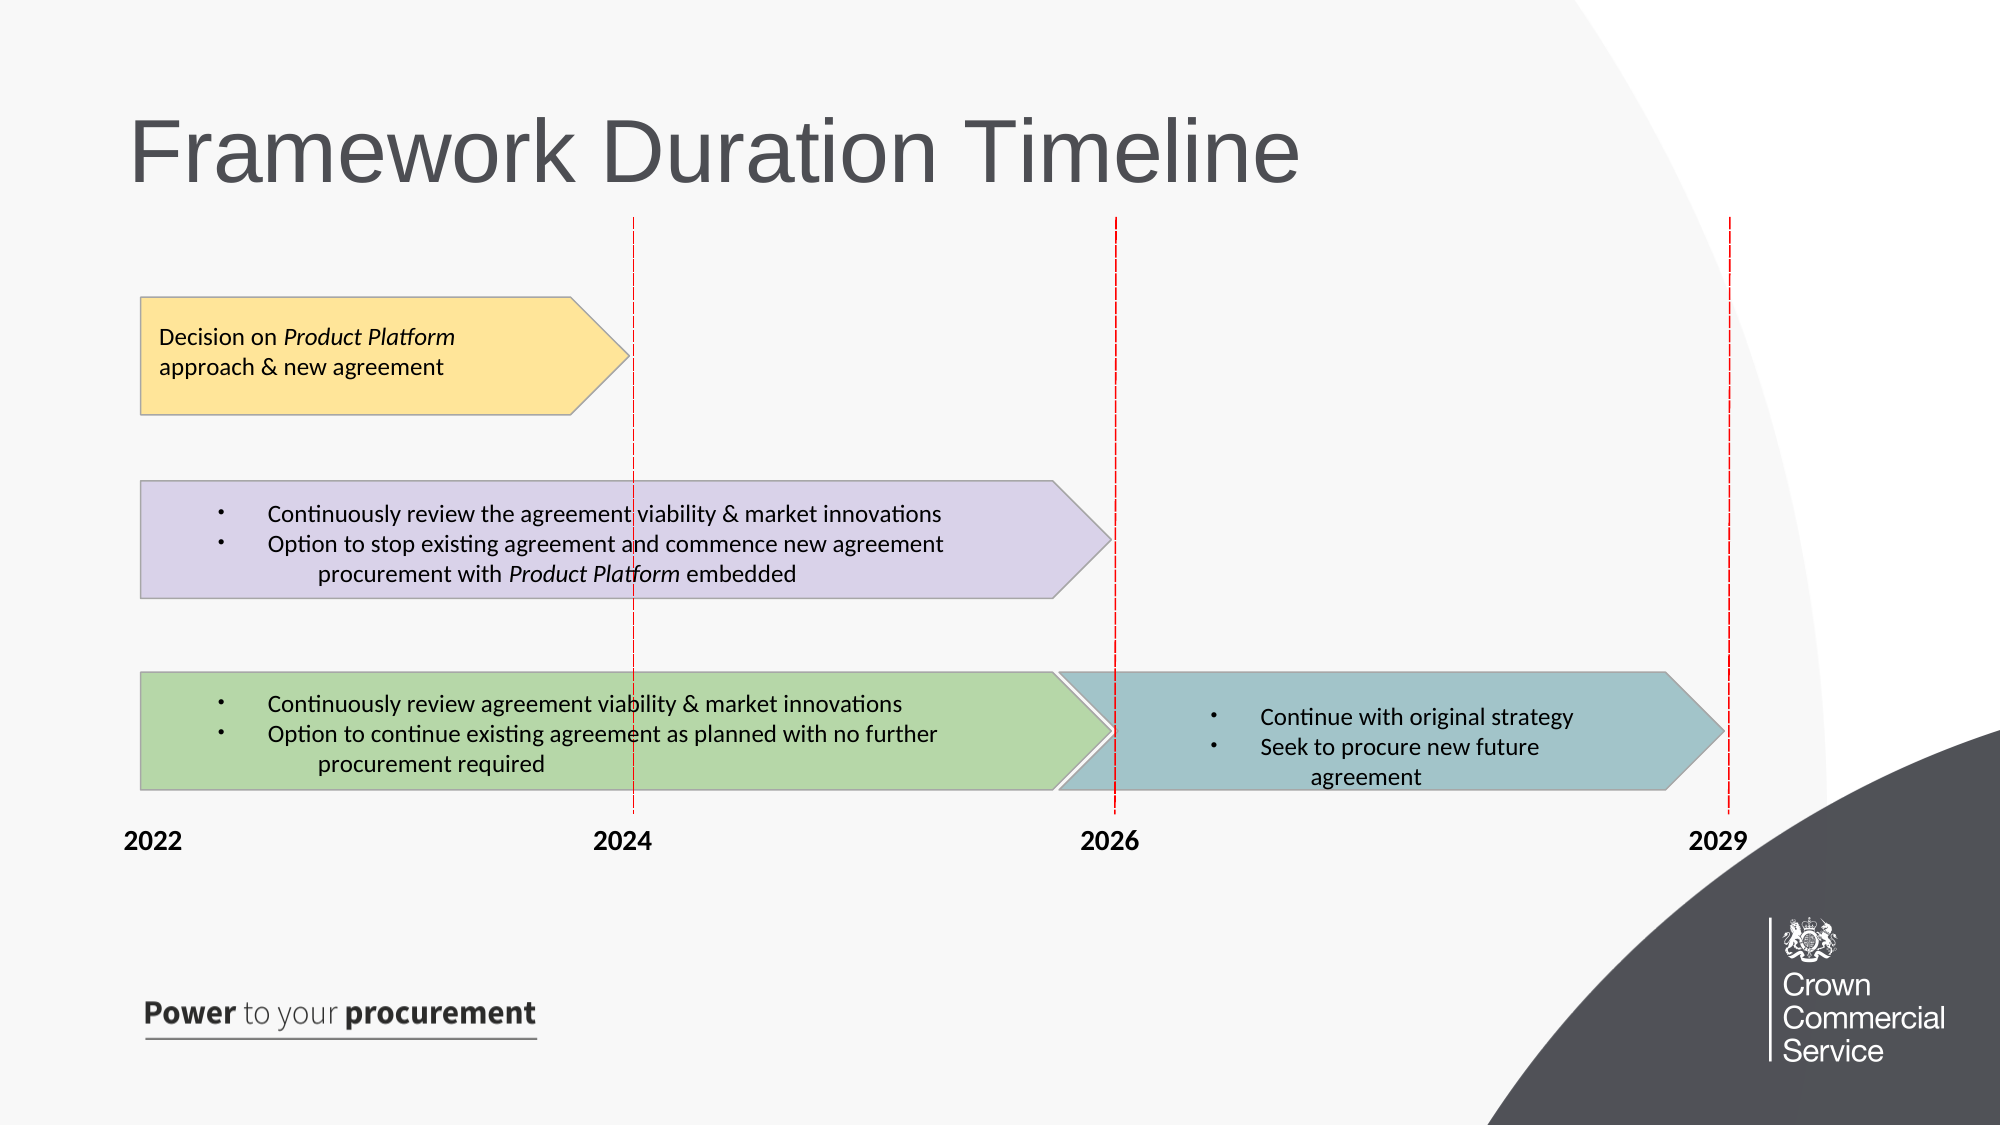

# Framework Duration Timeline
Decision on Product Platform approach & new agreement
Continuously review the agreement viability & market innovations
Option to stop existing agreement and commence new agreement procurement with Product Platform embedded
Continuously review agreement viability & market innovations
Option to continue existing agreement as planned with no further procurement required
Continue with original strategy
Seek to procure new future agreement
2022
2024
2026
2029